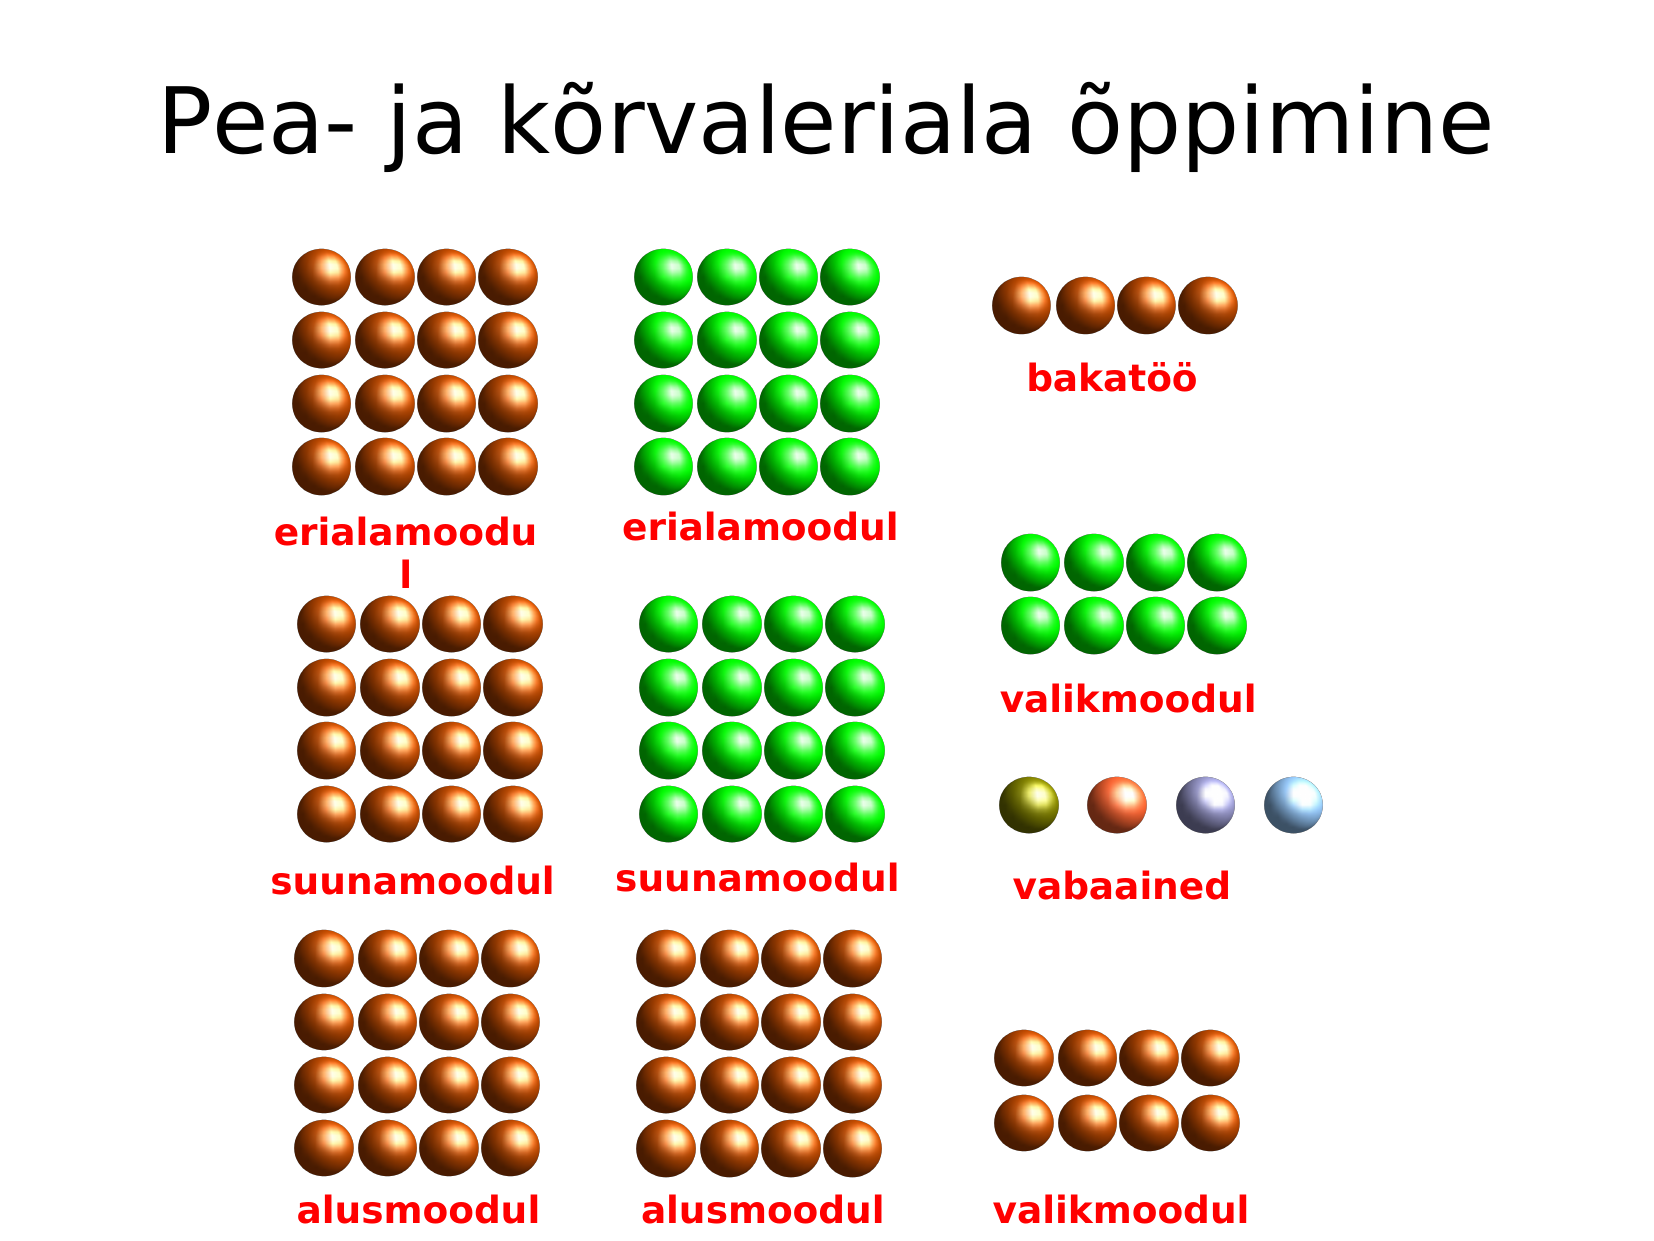

# Pea- ja kõrvaleriala õppimine
bakatöö
erialamoodul
erialamoodul
valikmoodul
suunamoodul
suunamoodul
vabaained
alusmoodul
alusmoodul
valikmoodul